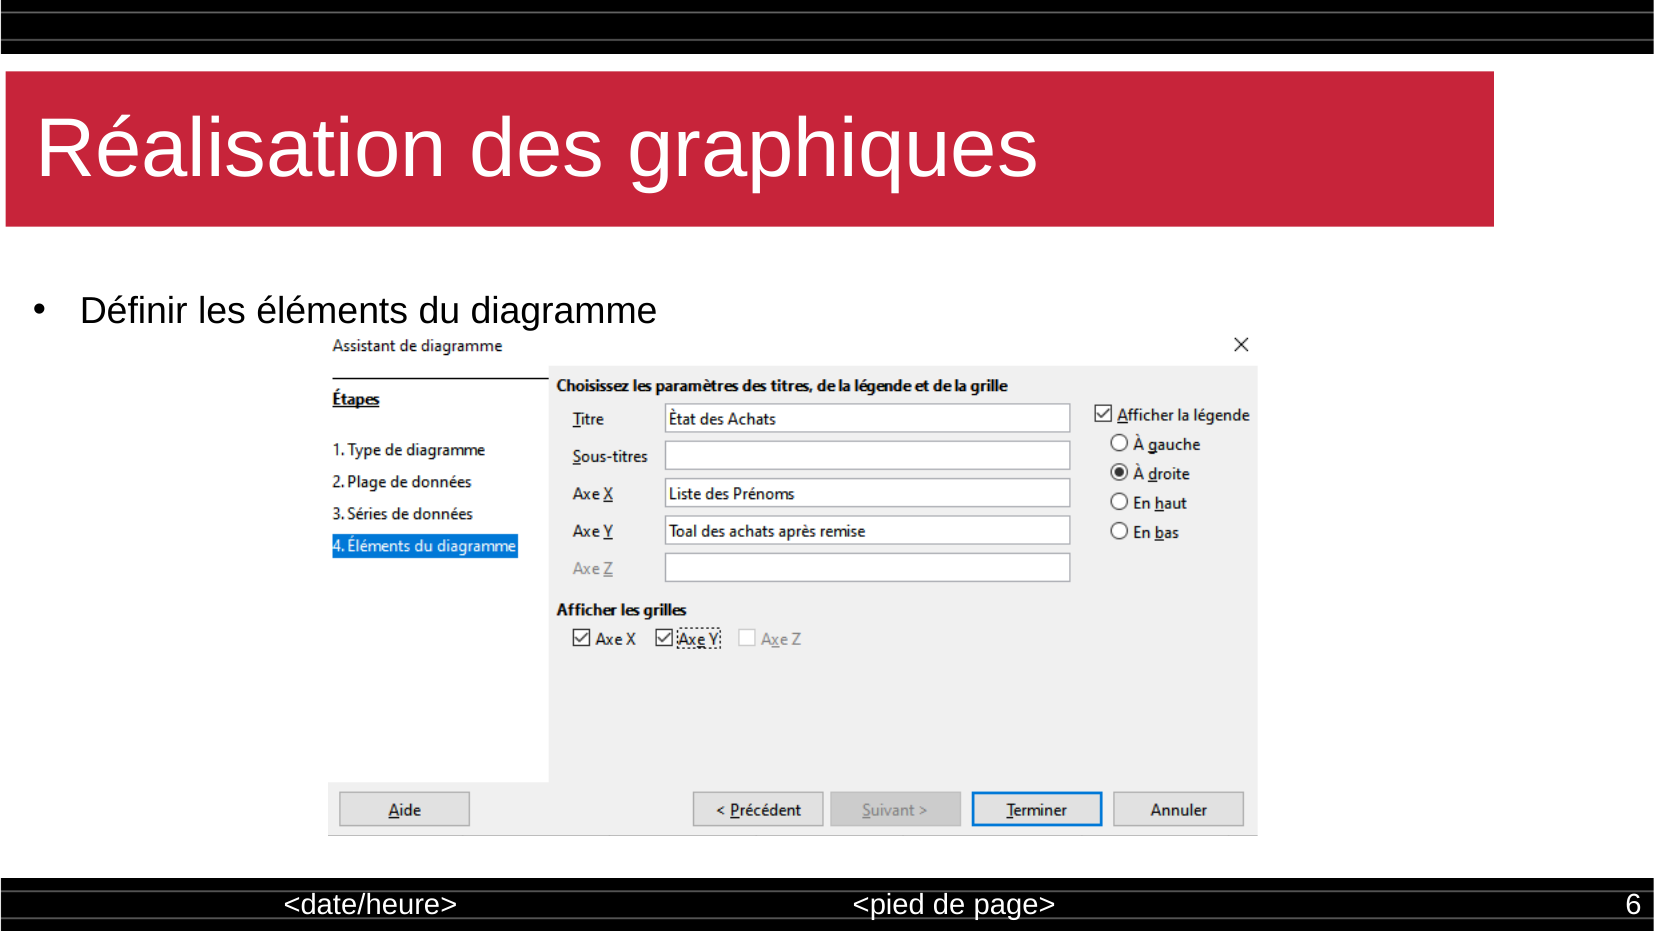

Réalisation des graphiques
Définir les éléments du diagramme